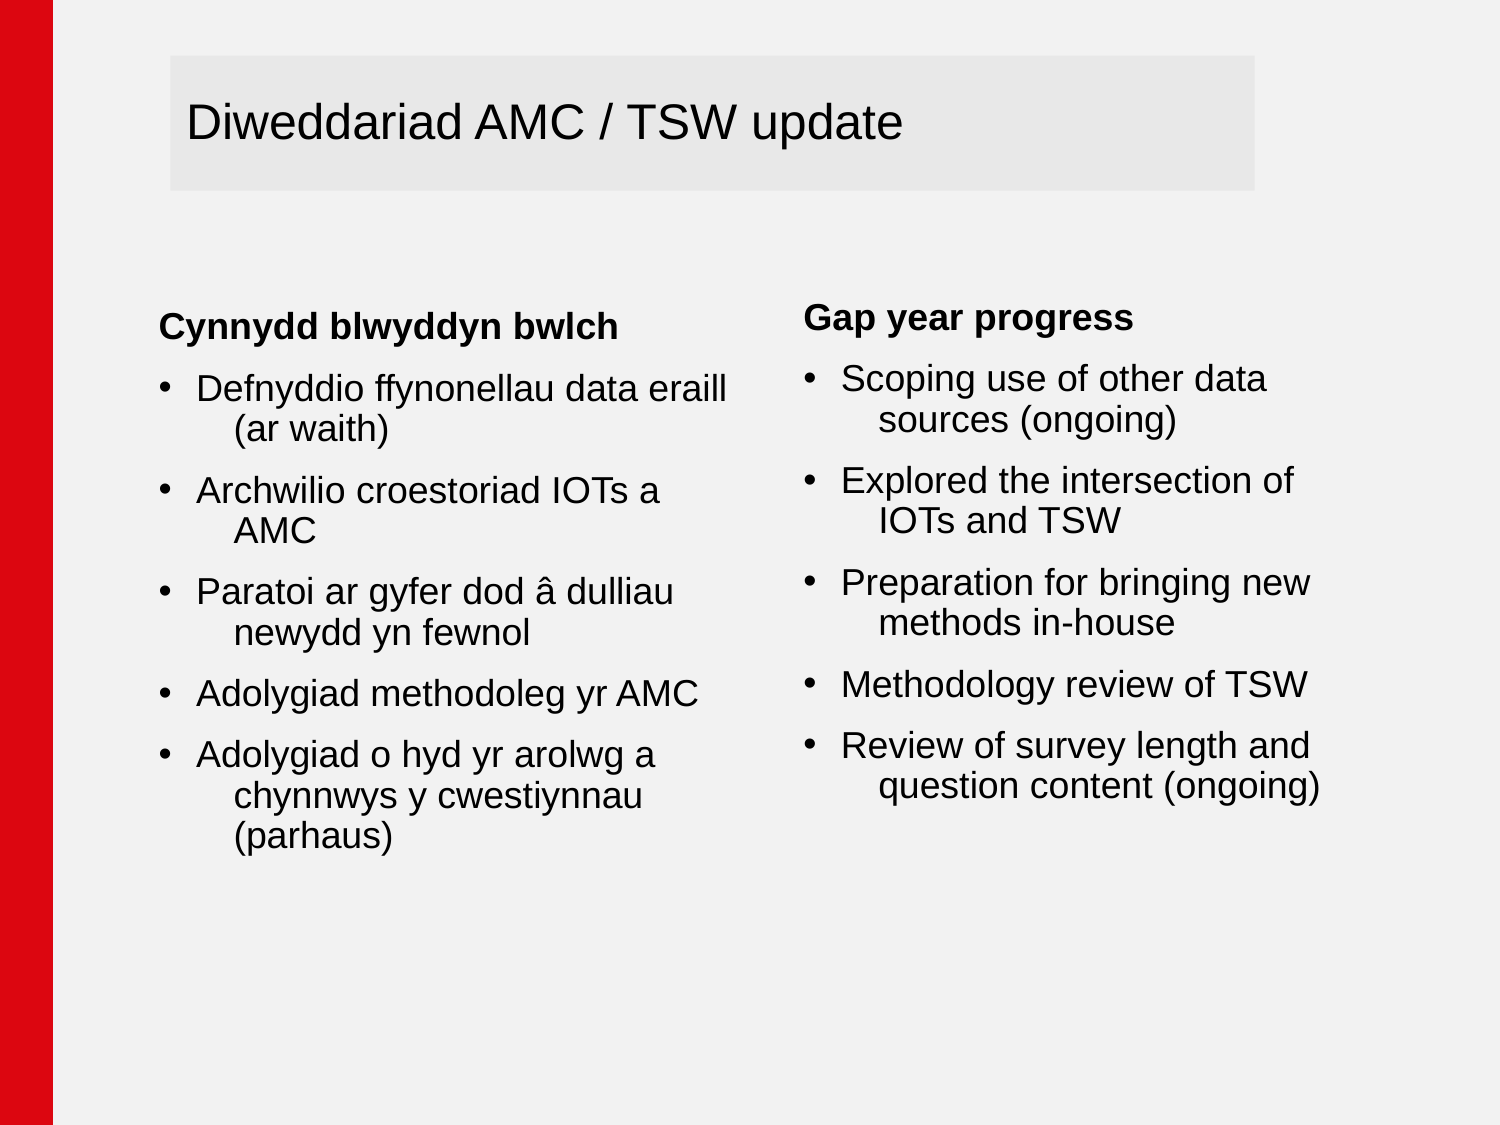

Diweddariad AMC / TSW update
Cynnydd blwyddyn bwlch
Defnyddio ffynonellau data eraill (ar waith)
Archwilio croestoriad IOTs a AMC
Paratoi ar gyfer dod â dulliau newydd yn fewnol
Adolygiad methodoleg yr AMC
Adolygiad o hyd yr arolwg a chynnwys y cwestiynnau (parhaus)
# Gap year progress
Scoping use of other data sources (ongoing)
Explored the intersection of IOTs and TSW
Preparation for bringing new methods in-house
Methodology review of TSW
Review of survey length and question content (ongoing)